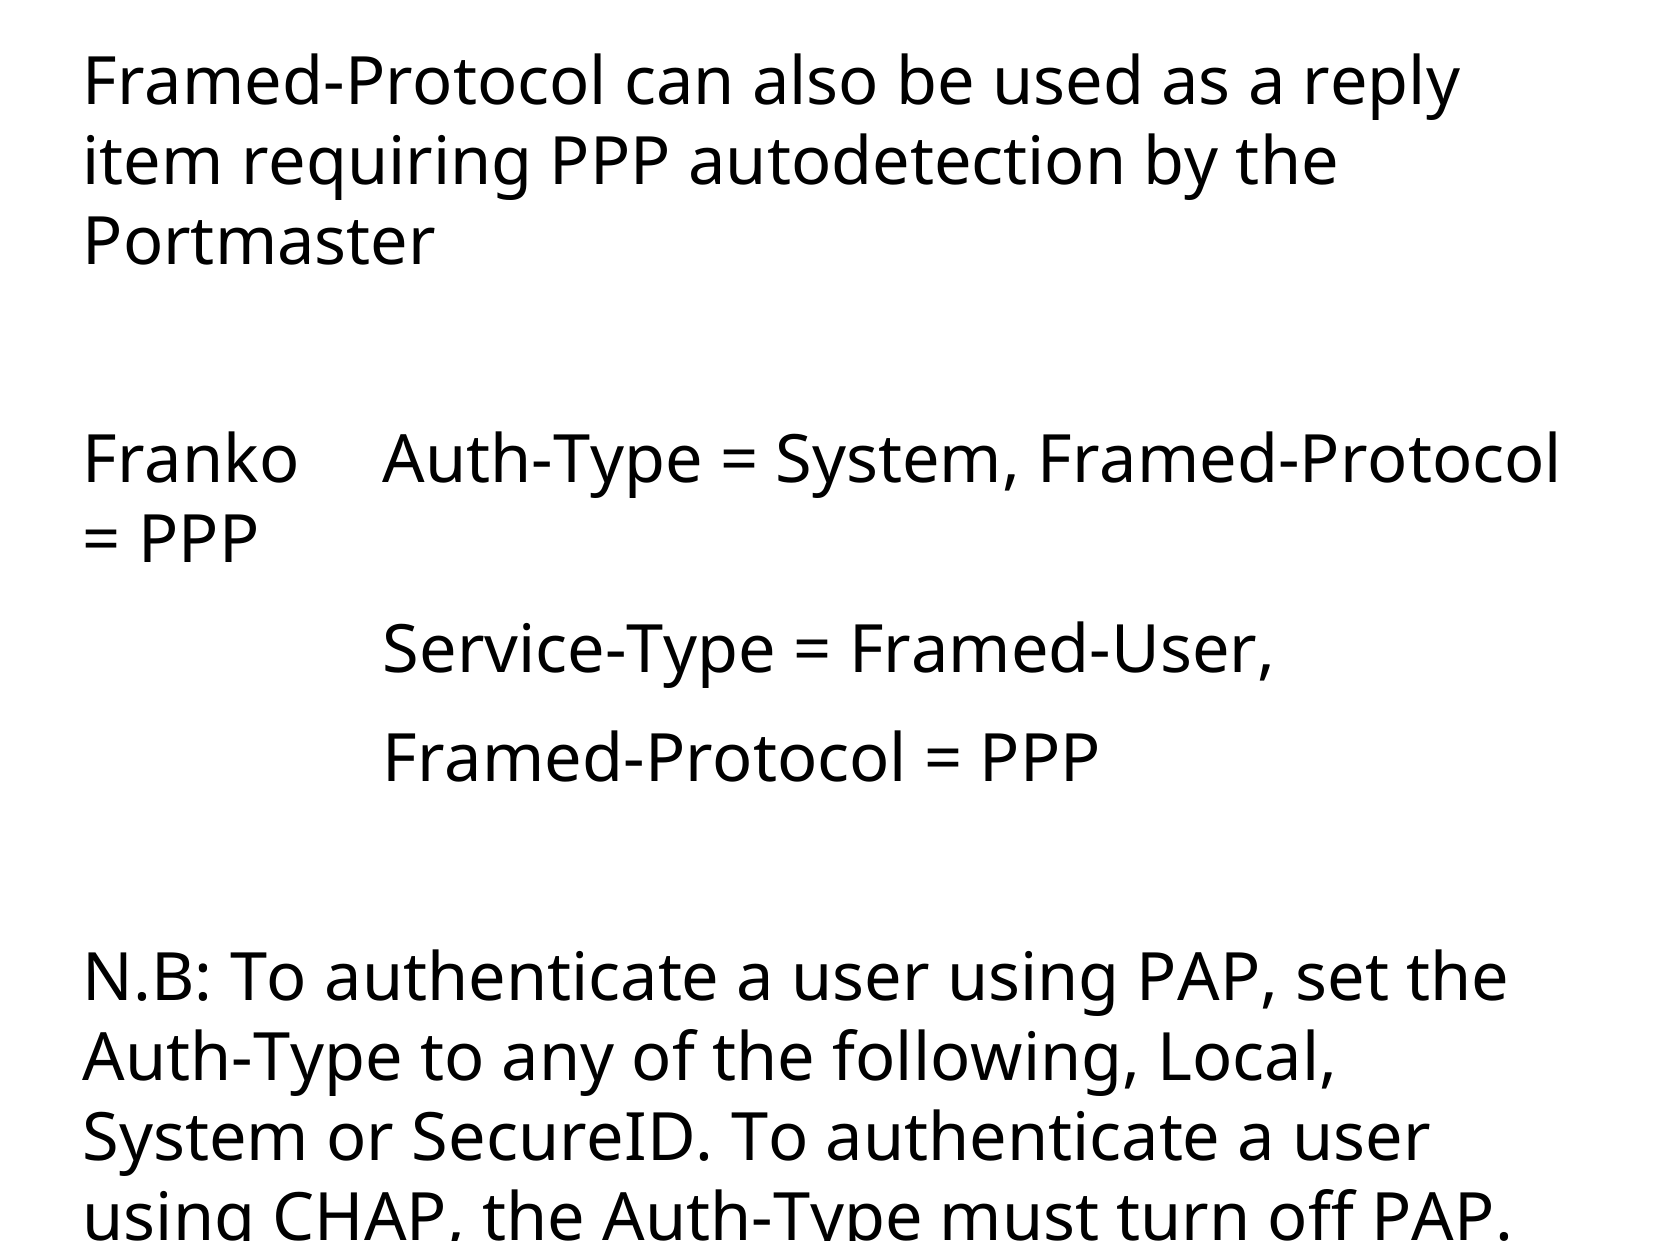

# Framed-Protocol can also be used as a reply item requiring PPP autodetection by the Portmaster
Franko		Auth-Type = System, Framed-Protocol = PPP
				Service-Type = Framed-User,
				Framed-Protocol = PPP
N.B: To authenticate a user using PAP, set the Auth-Type to any of the following, Local, System or SecureID. To authenticate a user using CHAP, the Auth-Type must turn off PAP.